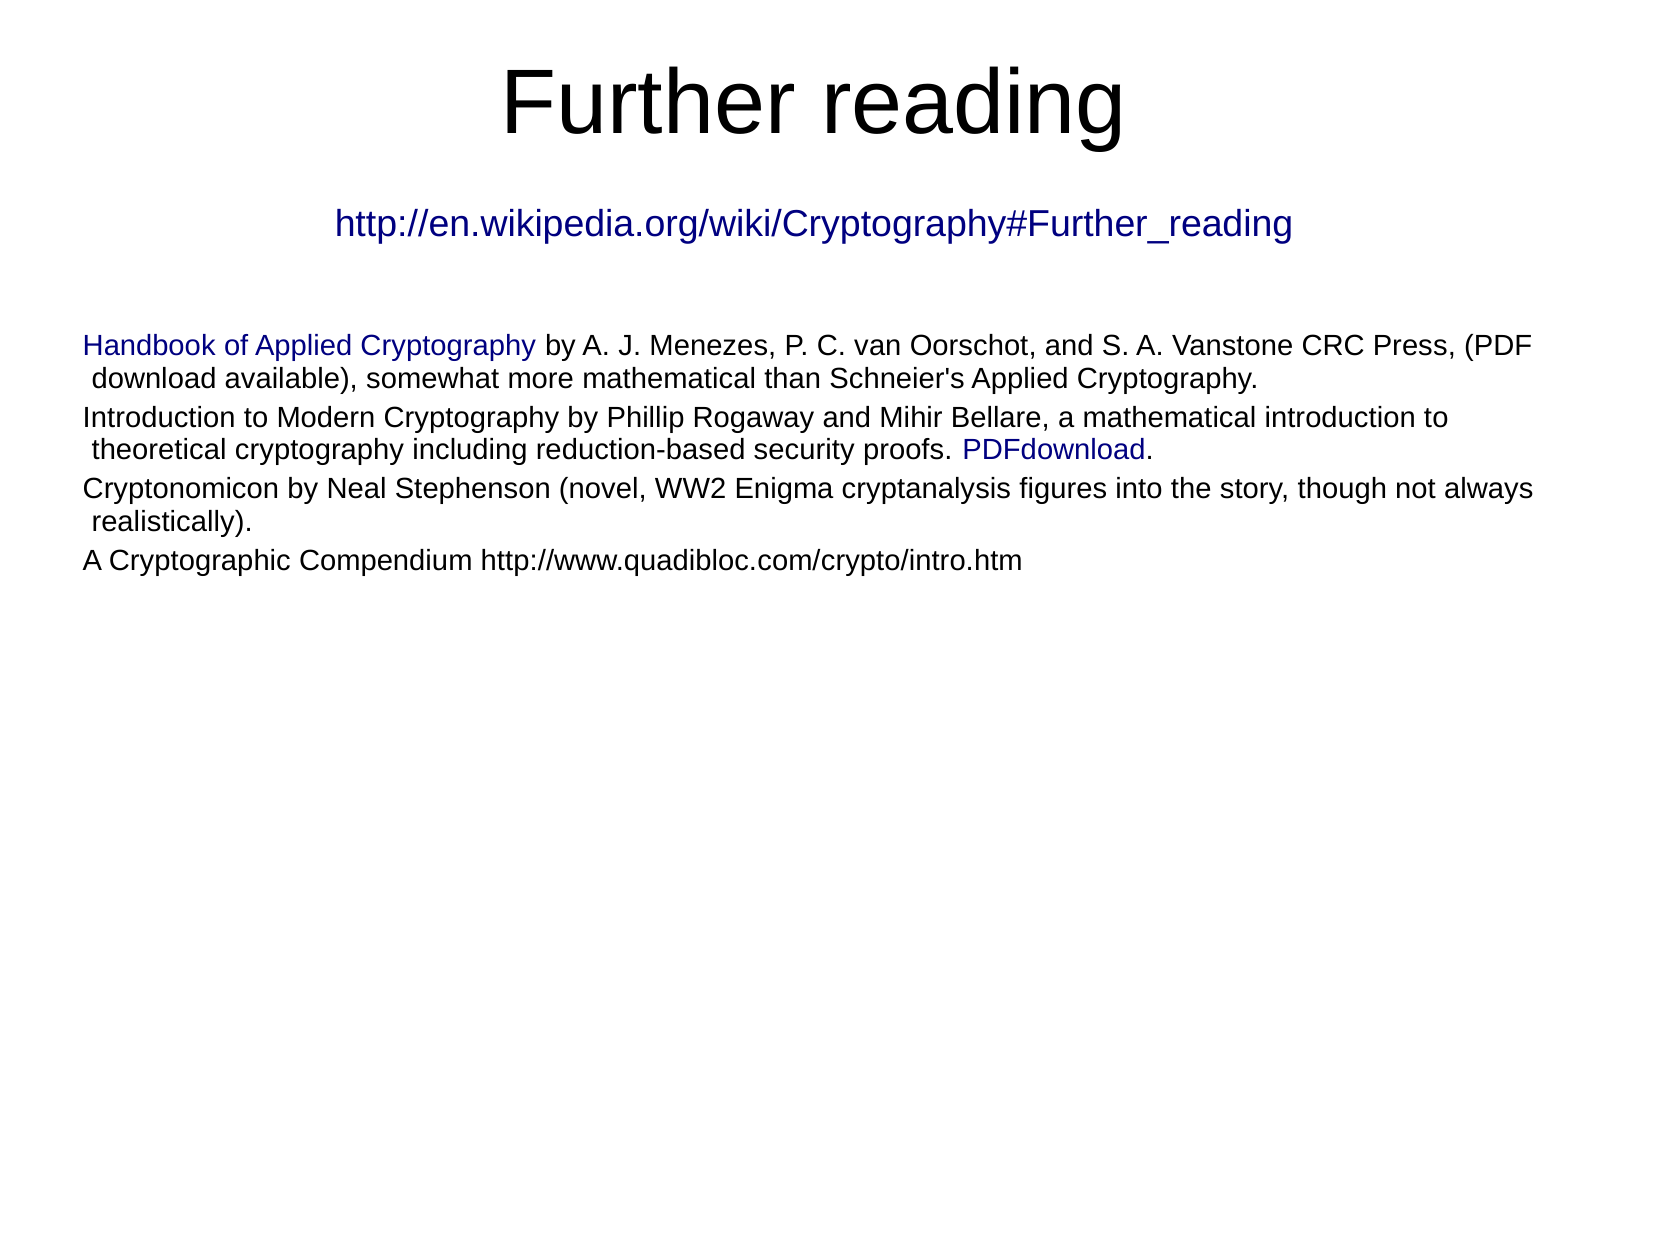

# Further reading http://en.wikipedia.org/wiki/Cryptography#Further_reading
Handbook of Applied Cryptography by A. J. Menezes, P. C. van Oorschot, and S. A. Vanstone CRC Press, (PDF download available), somewhat more mathematical than Schneier's Applied Cryptography.
Introduction to Modern Cryptography by Phillip Rogaway and Mihir Bellare, a mathematical introduction to theoretical cryptography including reduction-based security proofs. PDFdownload.
Cryptonomicon by Neal Stephenson (novel, WW2 Enigma cryptanalysis figures into the story, though not always realistically).
A Cryptographic Compendium http://www.quadibloc.com/crypto/intro.htm